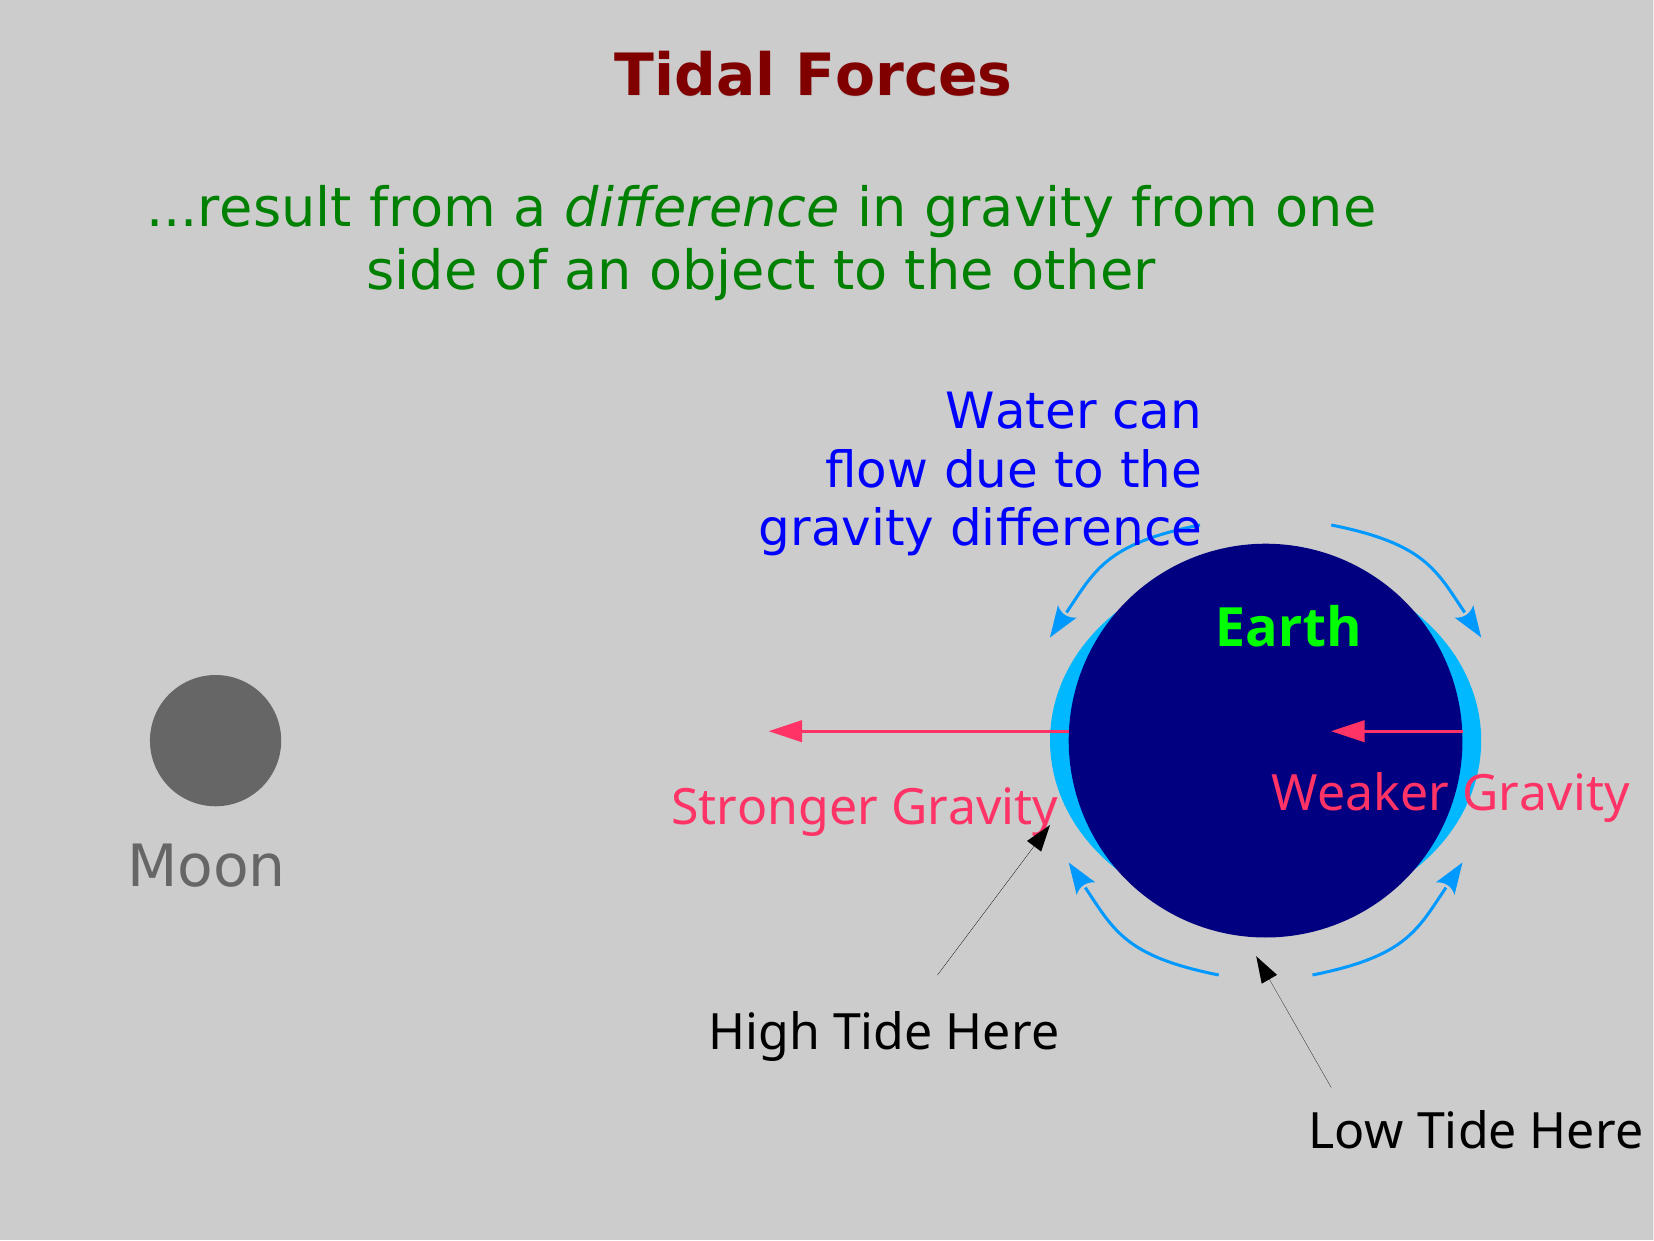

Tidal Forces
...result from a difference in gravity from one side of an object to the other
Water can
flow due to the
gravity difference
Earth
Weaker Gravity
Stronger Gravity
Moon
High Tide Here
Low Tide Here